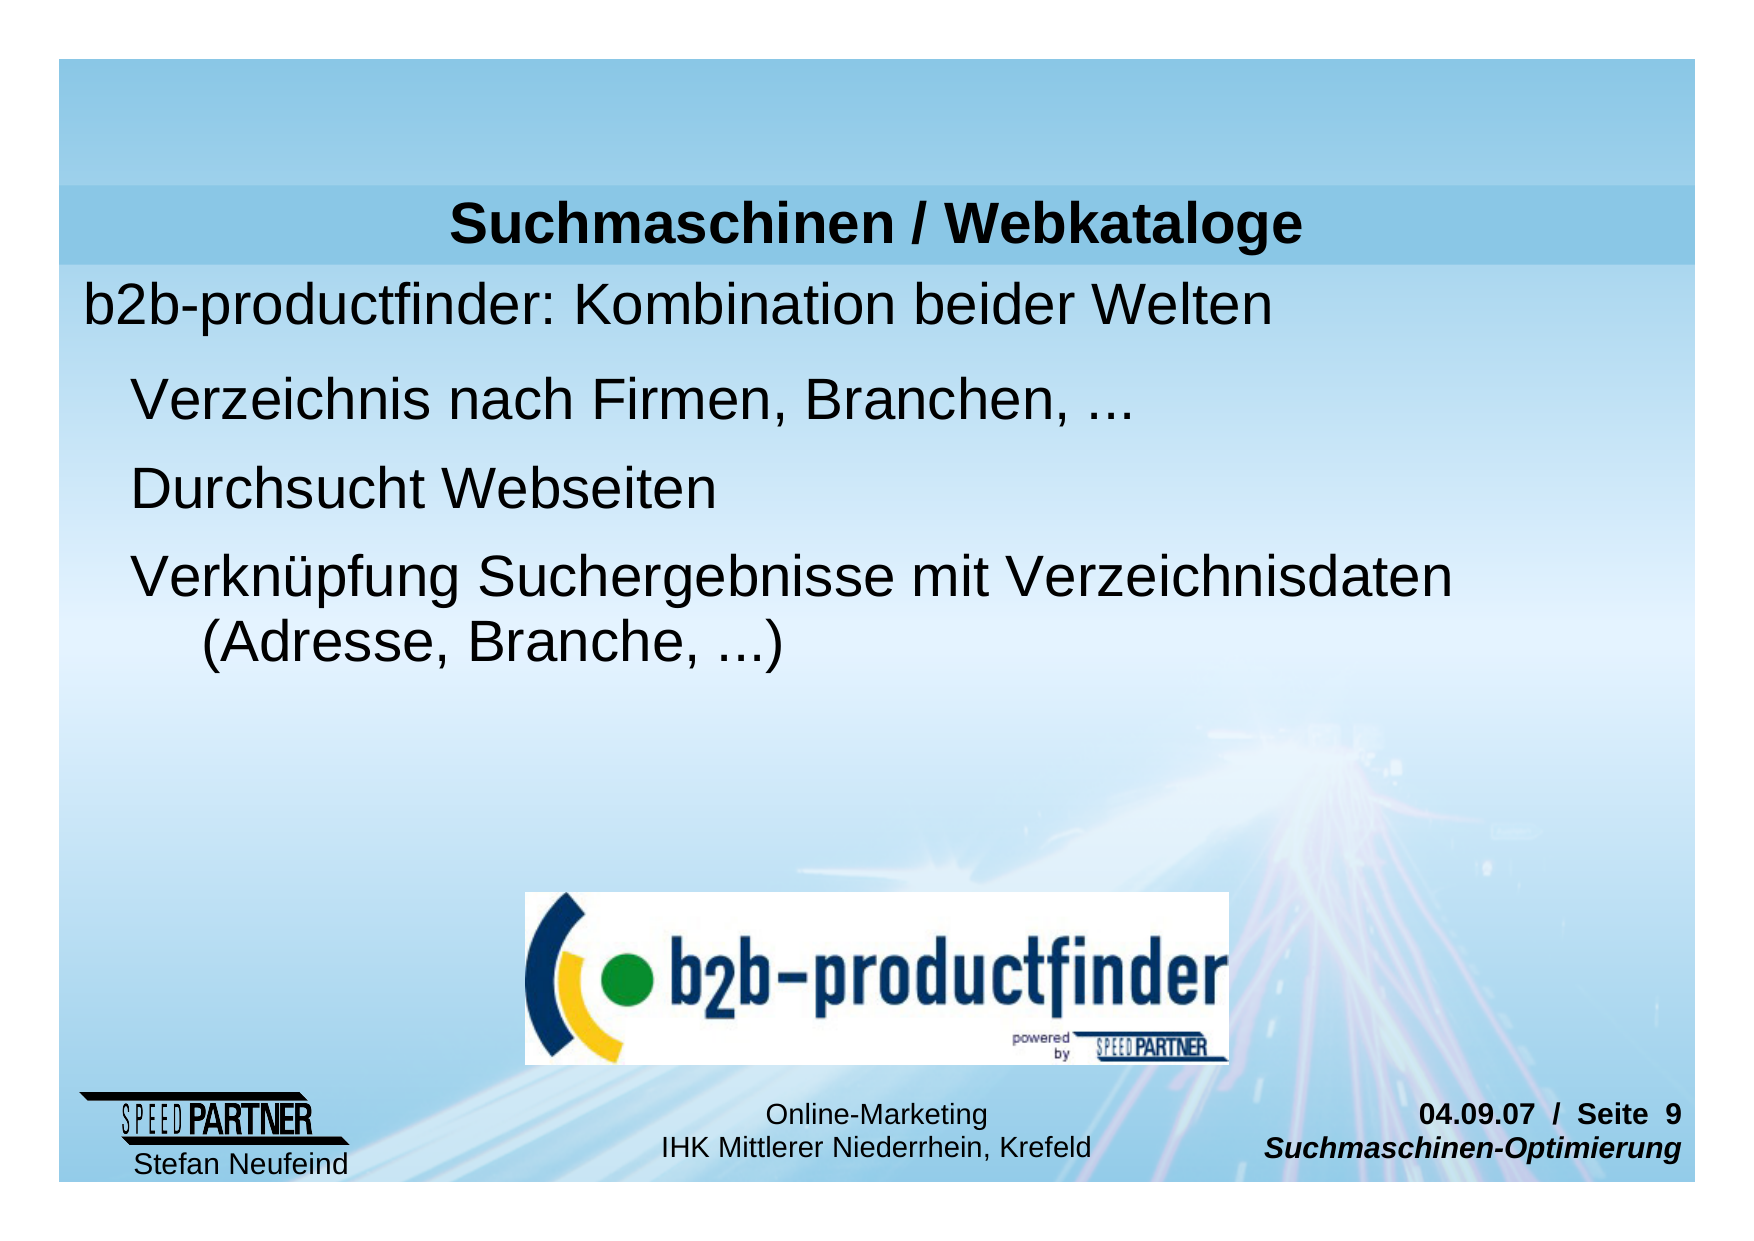

# Suchmaschinen / Webkataloge
b2b-productfinder: Kombination beider Welten
Verzeichnis nach Firmen, Branchen, ...
Durchsucht Webseiten
Verknüpfung Suchergebnisse mit Verzeichnisdaten
(Adresse, Branche, ...)